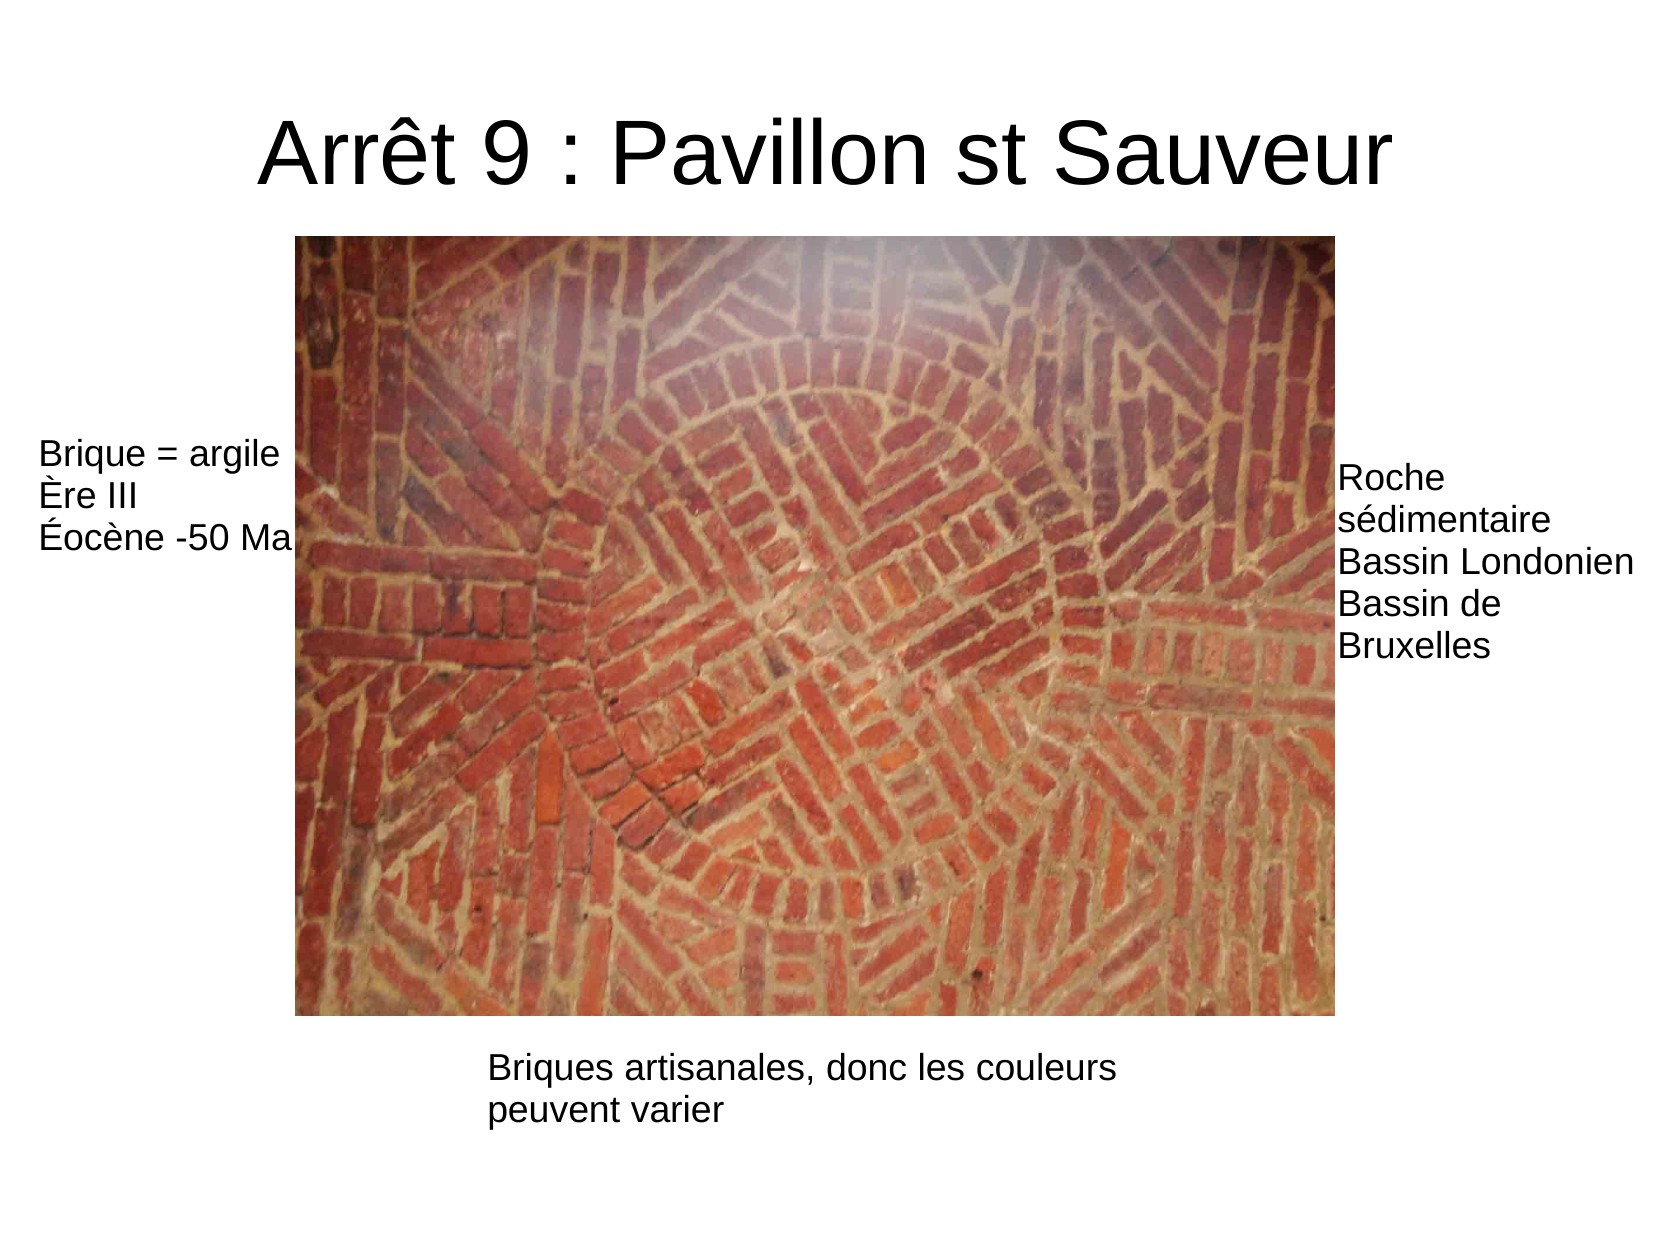

# Arrêt 9 : Pavillon st Sauveur
Brique = argile
Ère III
Éocène -50 Ma
Roche sédimentaire
Bassin Londonien
Bassin de Bruxelles
Briques artisanales, donc les couleurs peuvent varier